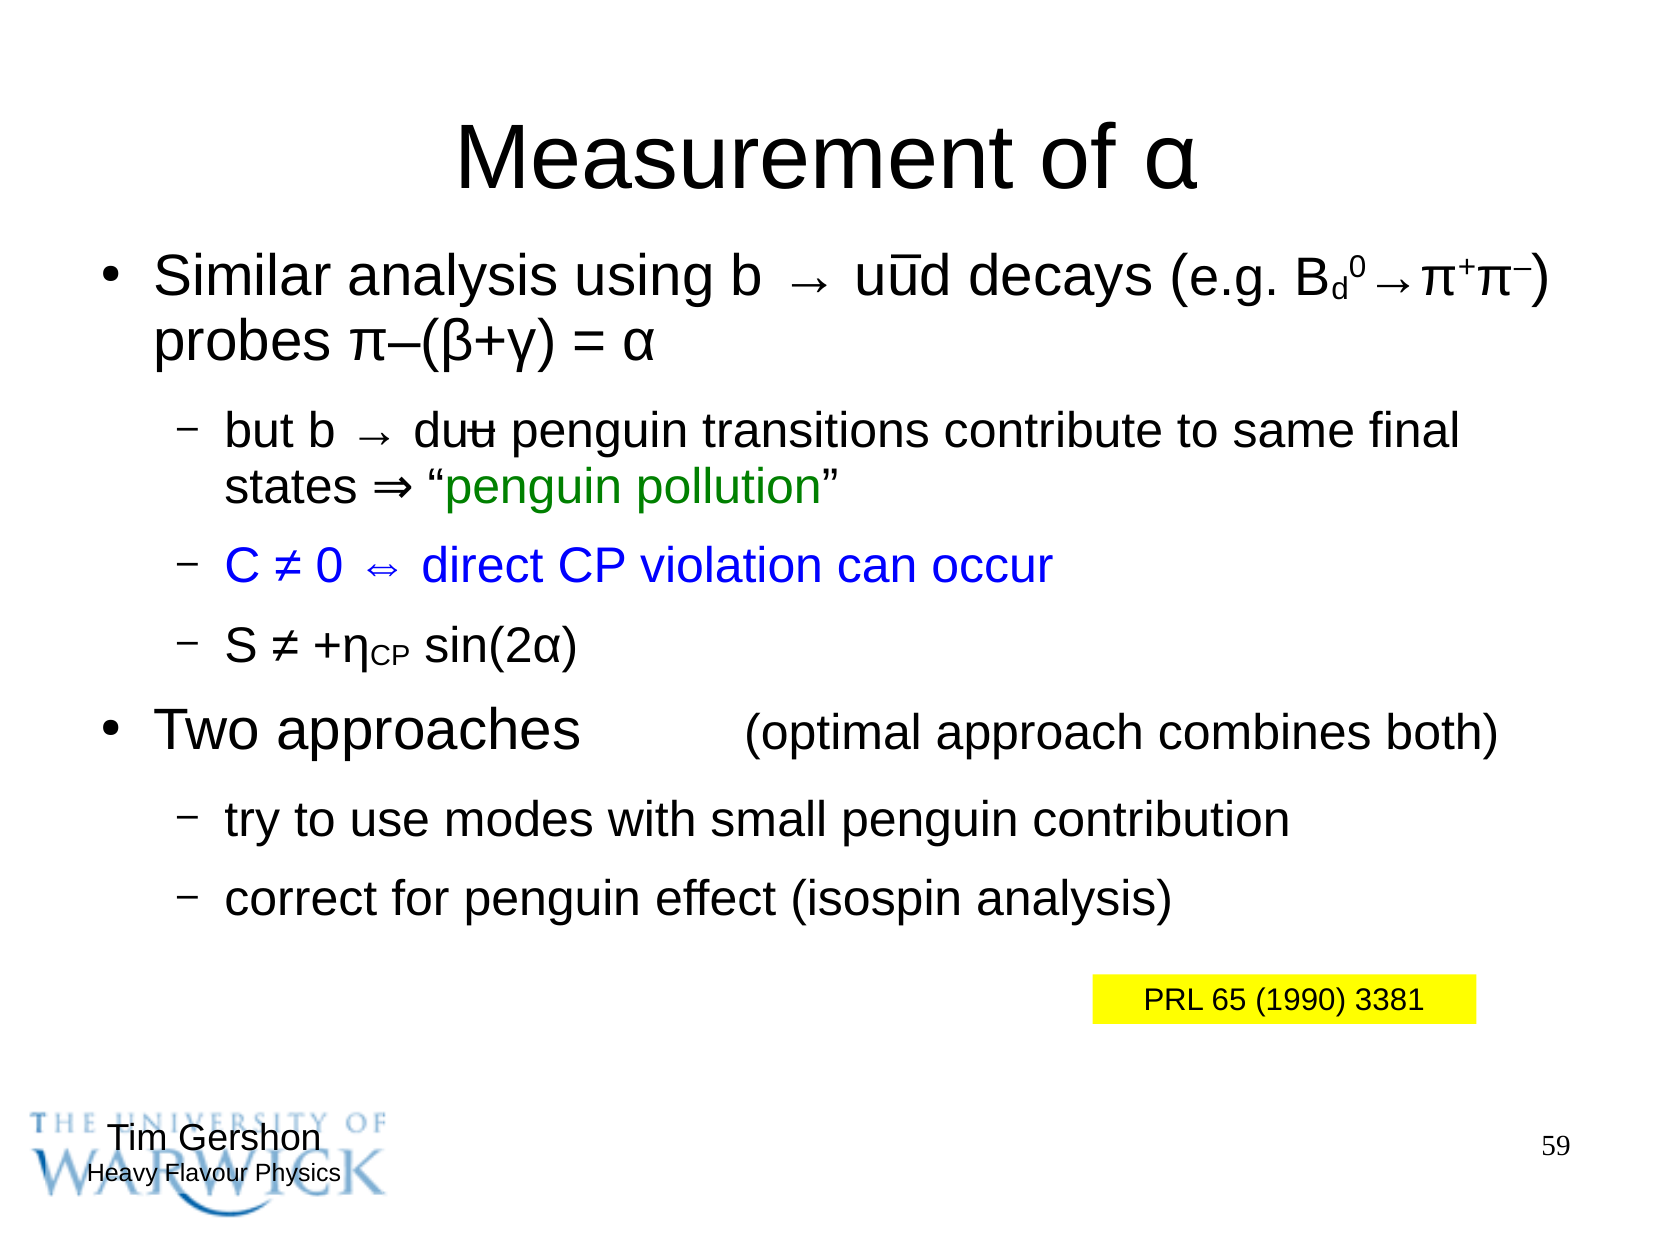

# Measurement of α
–
Similar analysis using b → uud decays (e.g. Bd0→π+π–) probes π–(β+γ) = α
but b → duu penguin transitions contribute to same final states ⇒ “penguin pollution”
C ≠ 0 ⇔ direct CP violation can occur
S ≠ +ηCP sin(2α)
Two approaches 		(optimal approach combines both)
try to use modes with small penguin contribution
correct for penguin effect (isospin analysis)
–
PRL 65 (1990) 3381
Tim Gershon
Heavy Flavour Physics
59